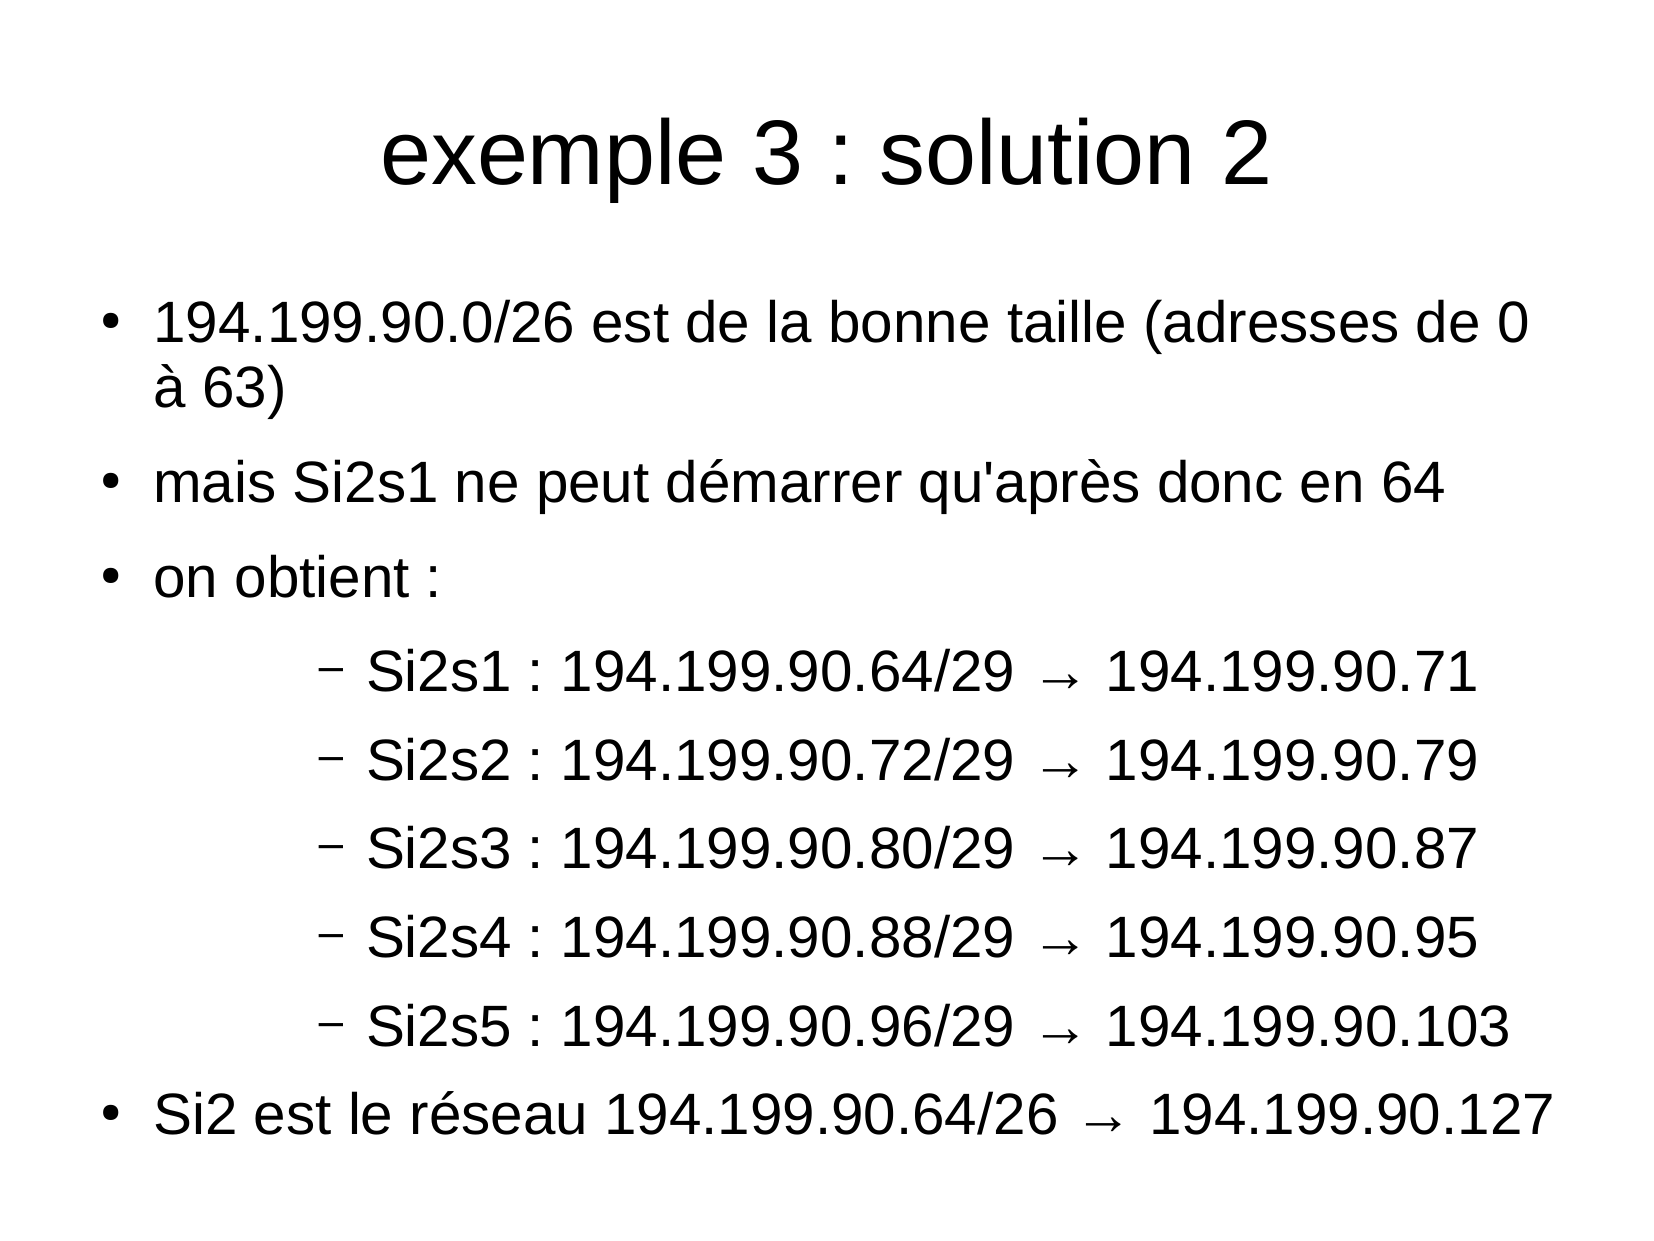

# exemple 3 : solution 2
194.199.90.0/26 est de la bonne taille (adresses de 0 à 63)
mais Si2s1 ne peut démarrer qu'après donc en 64
on obtient :
Si2s1 : 194.199.90.64/29 → 194.199.90.71
Si2s2 : 194.199.90.72/29 → 194.199.90.79
Si2s3 : 194.199.90.80/29 → 194.199.90.87
Si2s4 : 194.199.90.88/29 → 194.199.90.95
Si2s5 : 194.199.90.96/29 → 194.199.90.103
Si2 est le réseau 194.199.90.64/26 → 194.199.90.127